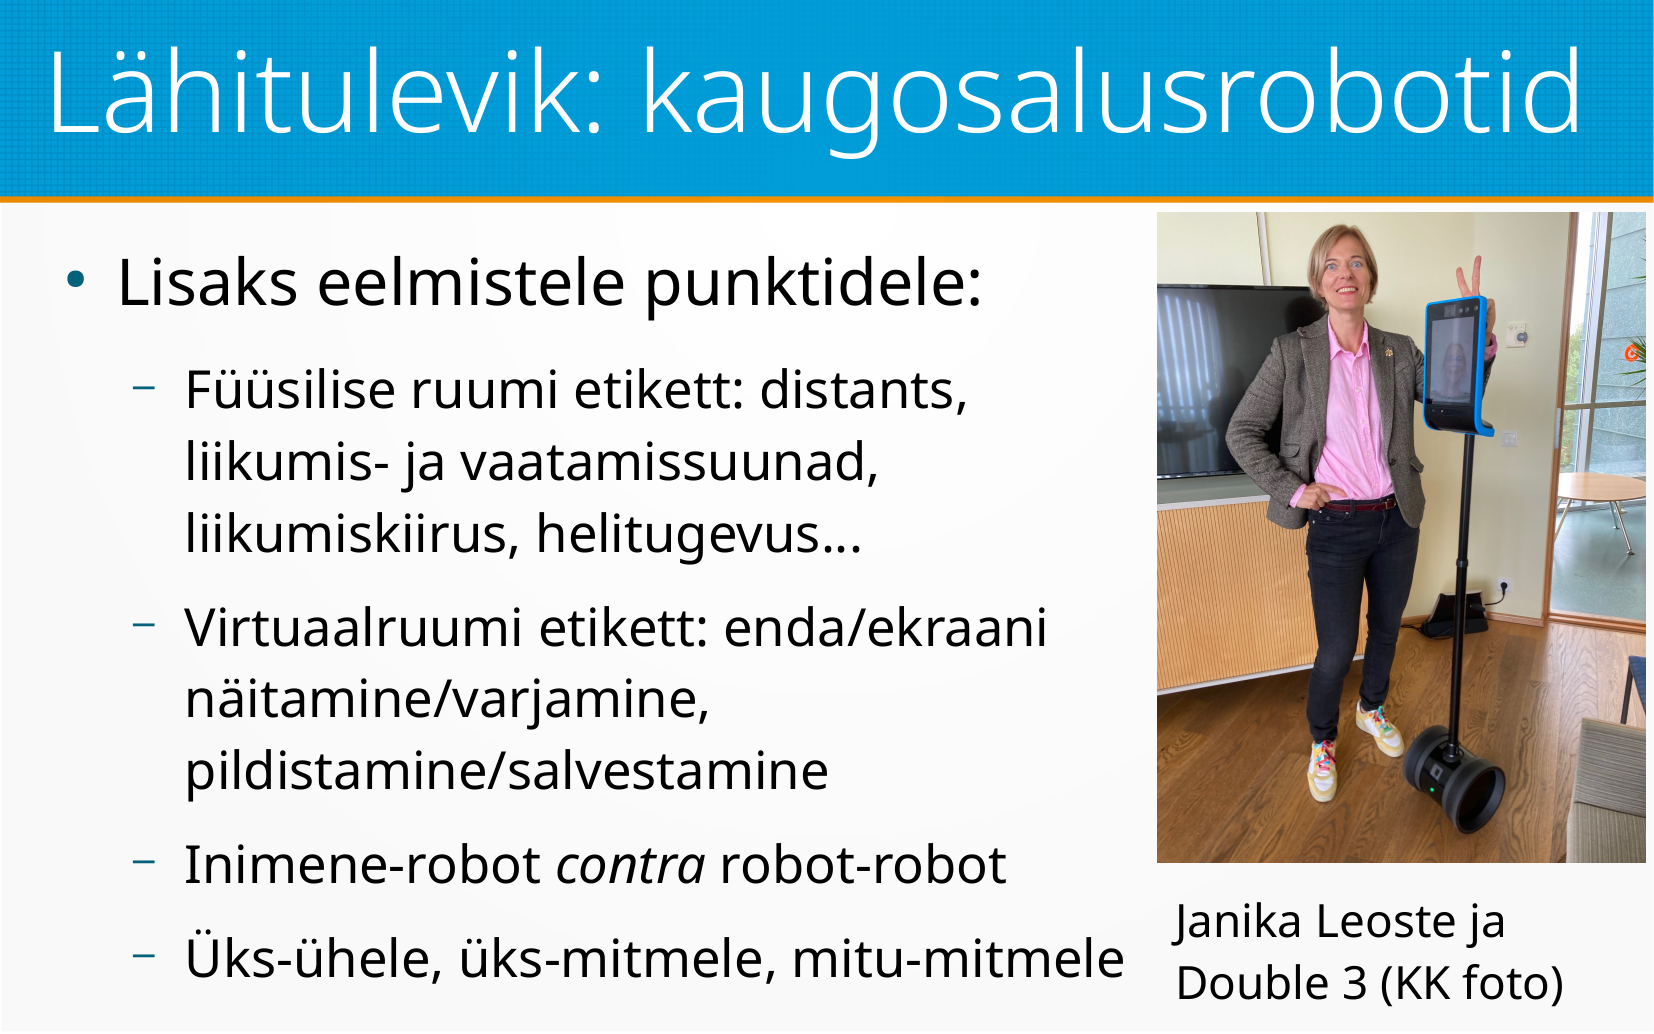

# Lähitulevik: kaugosalusrobotid
Lisaks eelmistele punktidele:
Füüsilise ruumi etikett: distants, liikumis- ja vaatamissuunad, liikumiskiirus, helitugevus...
Virtuaalruumi etikett: enda/ekraani näitamine/varjamine, pildistamine/salvestamine
Inimene-robot contra robot-robot
Üks-ühele, üks-mitmele, mitu-mitmele
Janika Leoste ja Double 3 (KK foto)